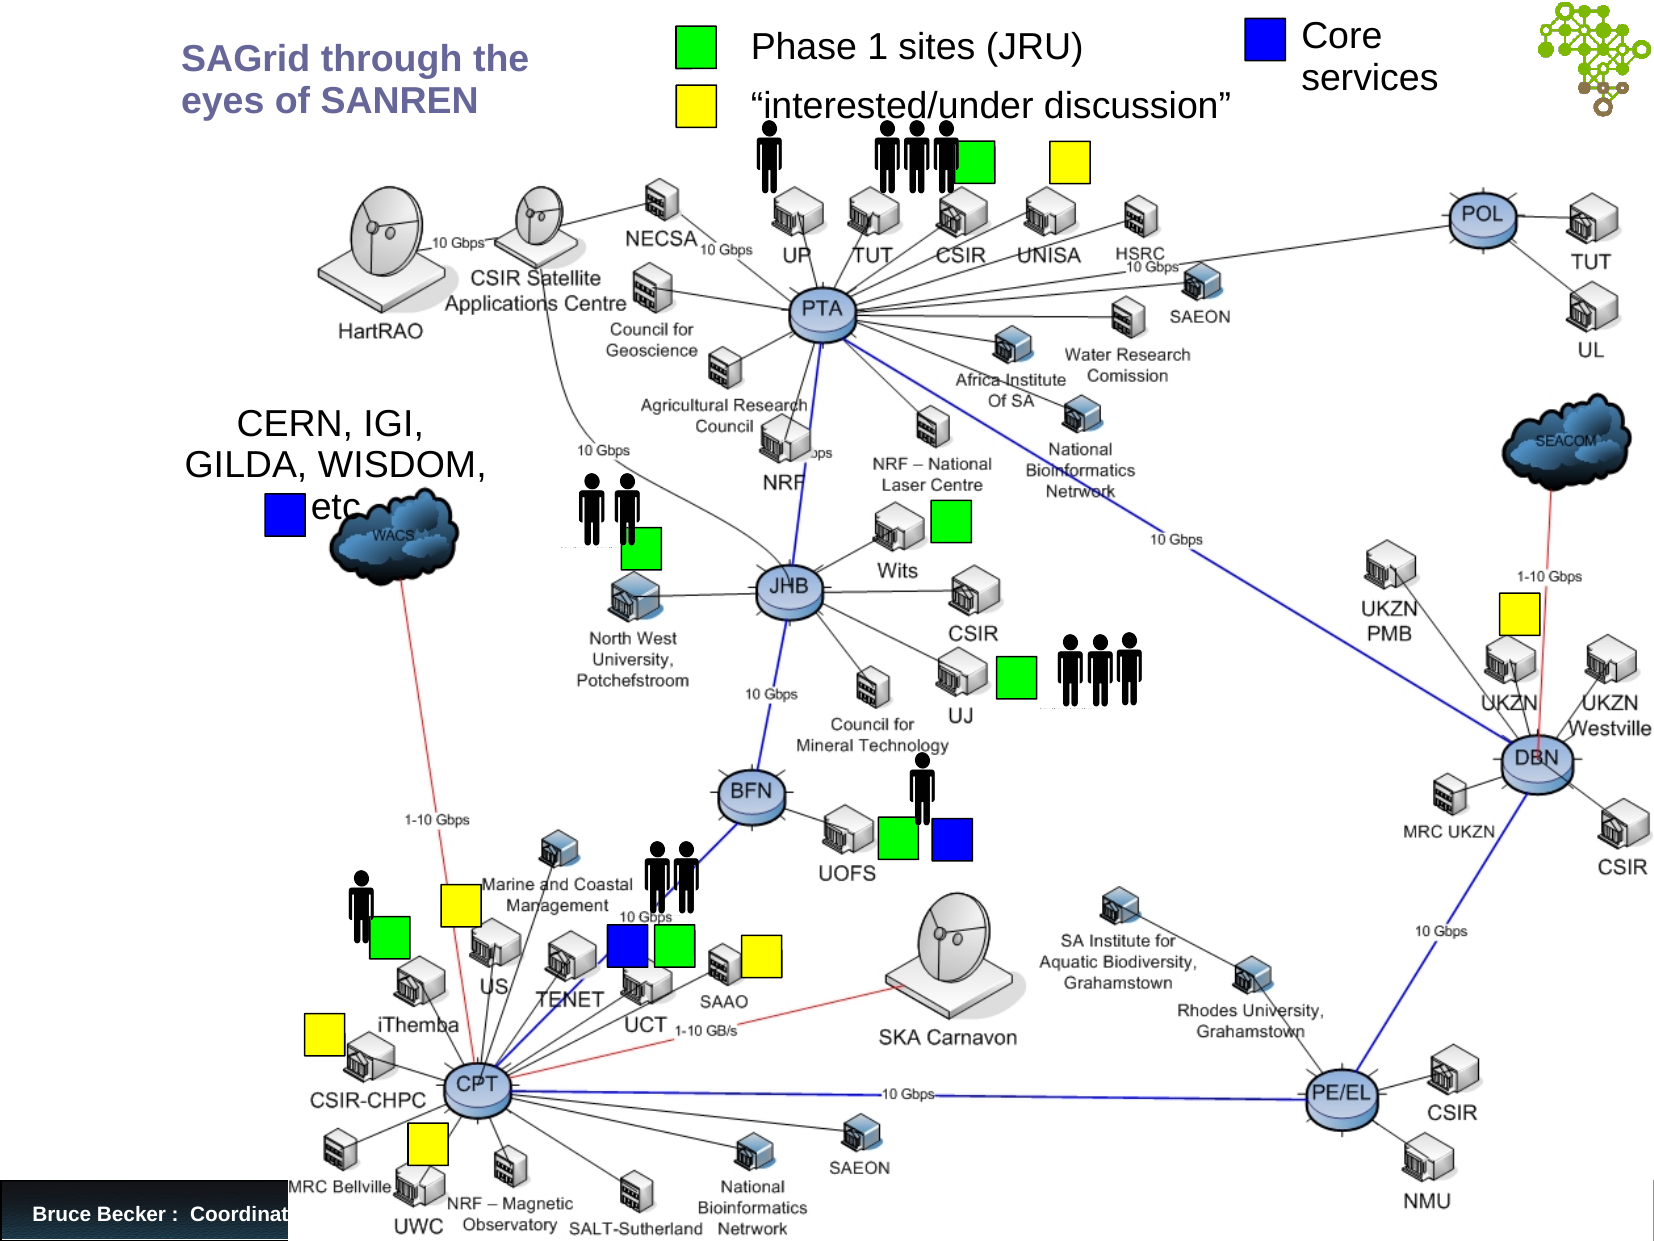

Core
services
# SAGrid through the eyes of SANREN
Phase 1 sites (JRU)‏
“interested/under discussion”
CERN, IGI,
GILDA, WISDOM,
etc
28